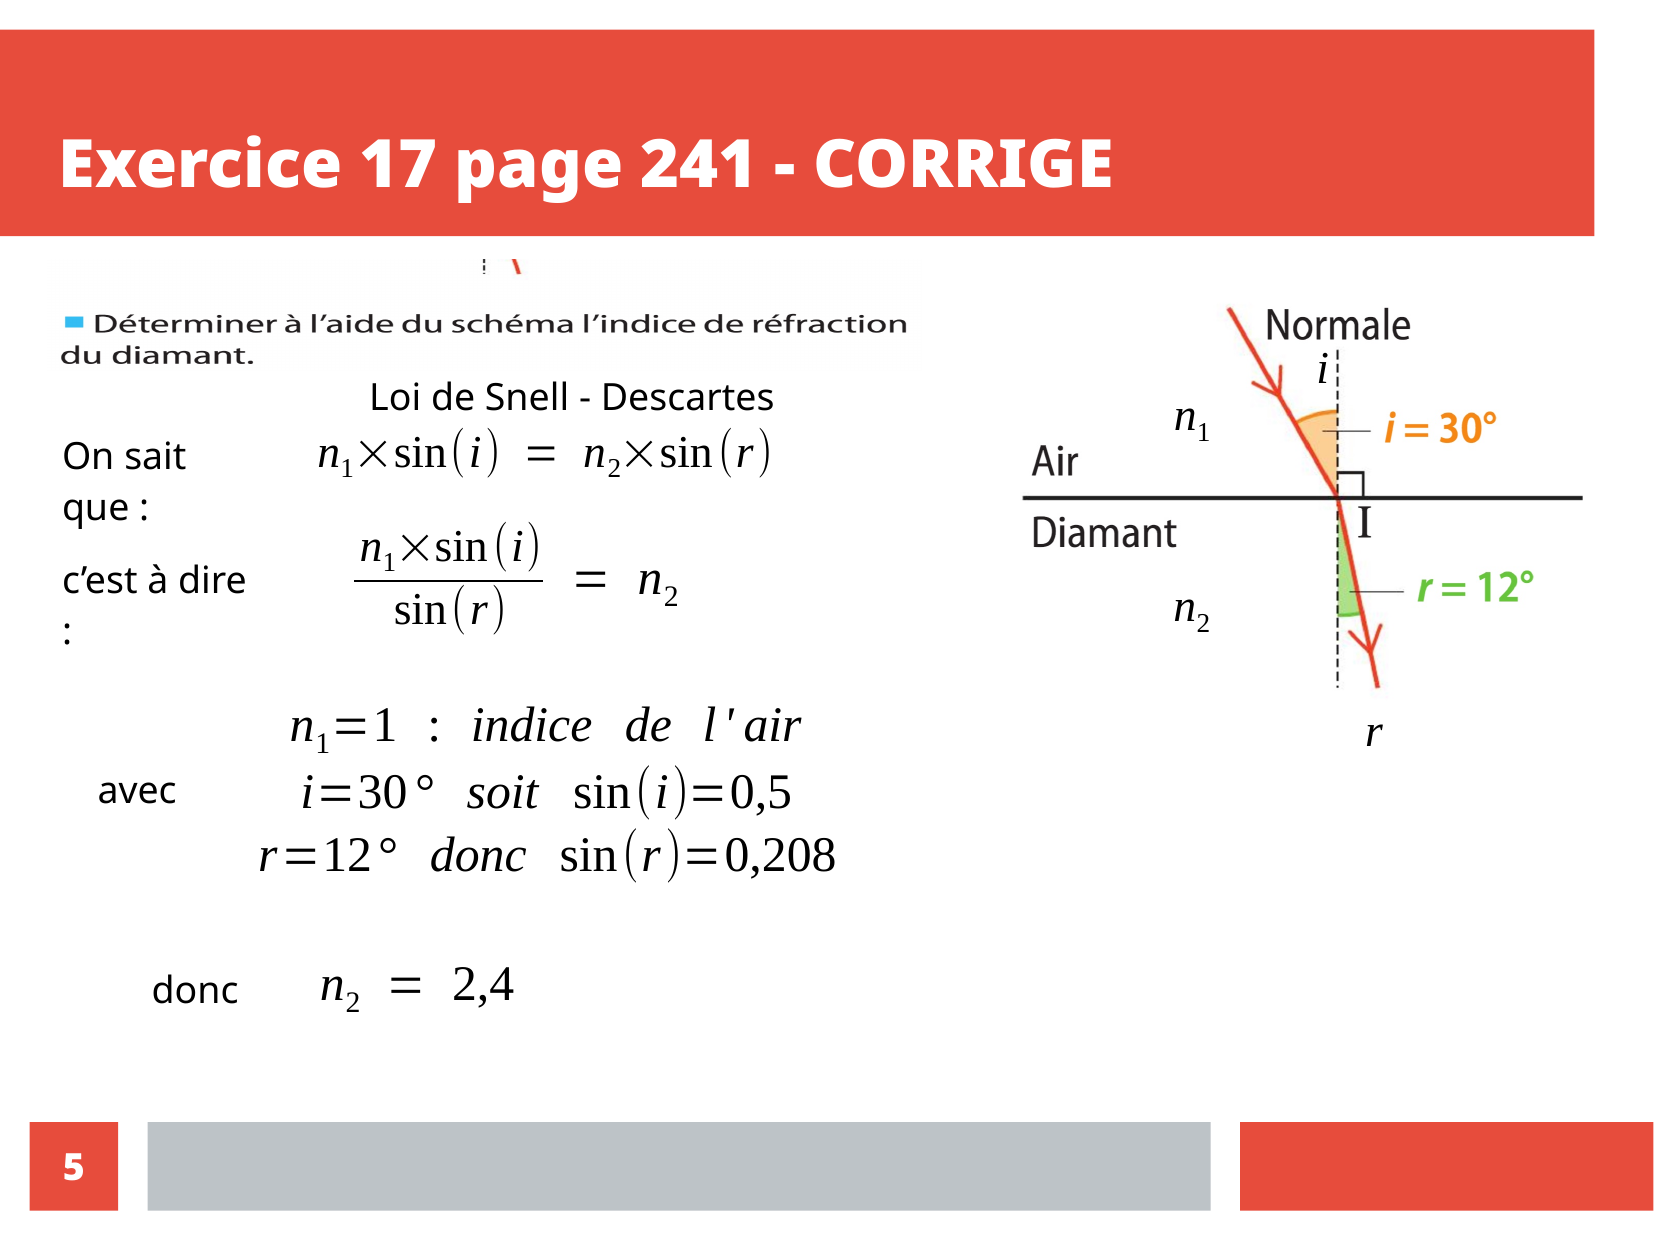

# Exercice 17 page 241 - CORRIGE
Loi de Snell - Descartes
On sait que :
c’est à dire :
avec
donc
5